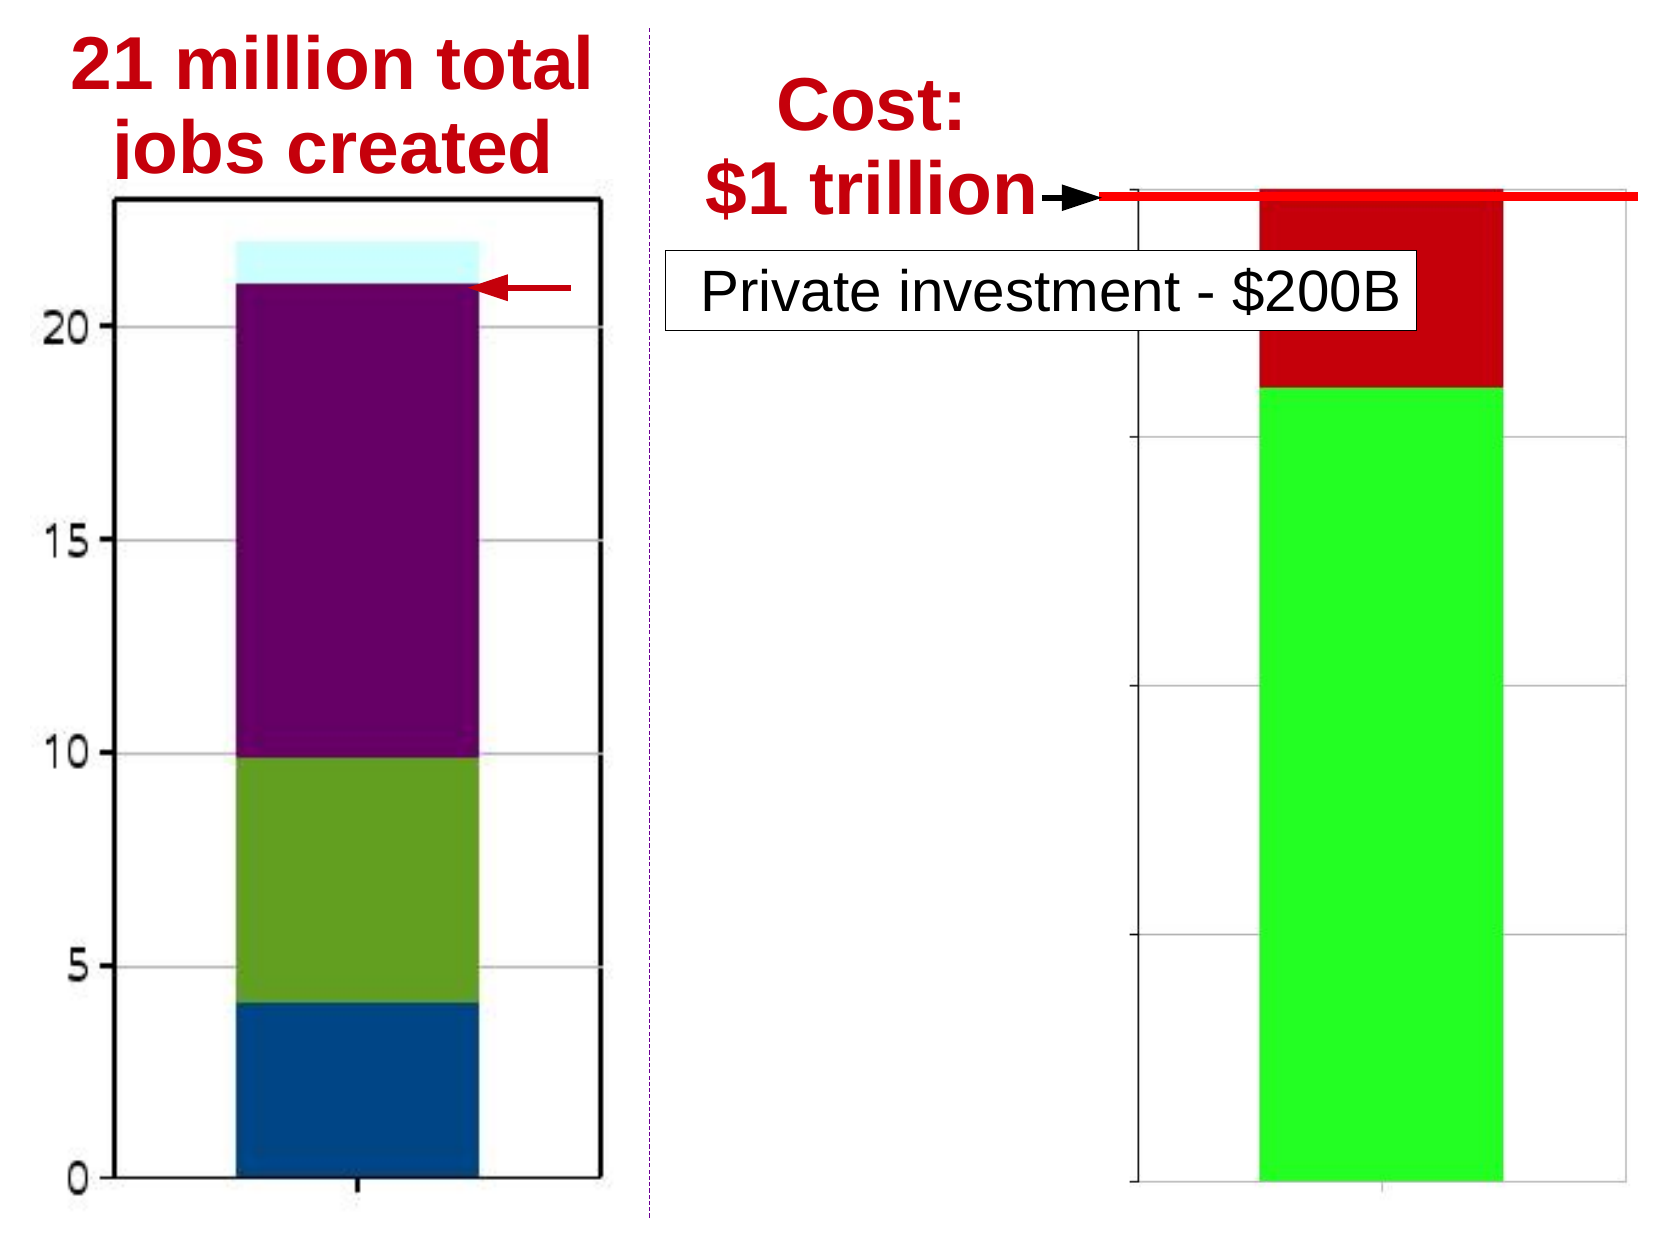

21 million total jobs created
Cost:
$1 trillion
Private investment - $200B